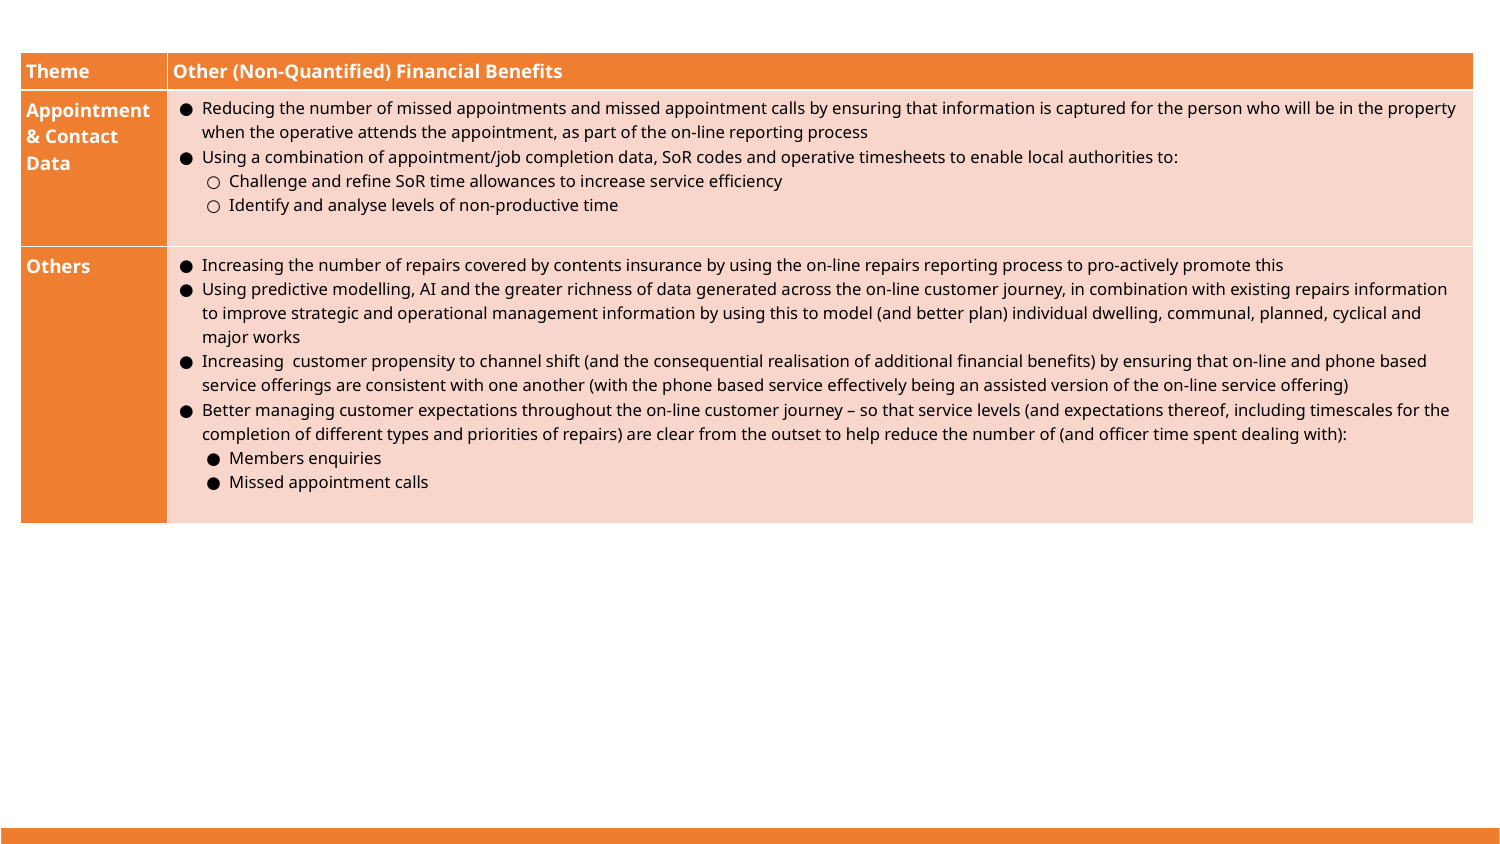

| Theme | Other (Non-Quantified) Financial Benefits |
| --- | --- |
| Appointment & Contact Data | Reducing the number of missed appointments and missed appointment calls by ensuring that information is captured for the person who will be in the property when the operative attends the appointment, as part of the on-line reporting process Using a combination of appointment/job completion data, SoR codes and operative timesheets to enable local authorities to: Challenge and refine SoR time allowances to increase service efficiency Identify and analyse levels of non-productive time |
| Others | Increasing the number of repairs covered by contents insurance by using the on-line repairs reporting process to pro-actively promote this Using predictive modelling, AI and the greater richness of data generated across the on-line customer journey, in combination with existing repairs information to improve strategic and operational management information by using this to model (and better plan) individual dwelling, communal, planned, cyclical and major works Increasing customer propensity to channel shift (and the consequential realisation of additional financial benefits) by ensuring that on-line and phone based service offerings are consistent with one another (with the phone based service effectively being an assisted version of the on-line service offering) Better managing customer expectations throughout the on-line customer journey – so that service levels (and expectations thereof, including timescales for the completion of different types and priorities of repairs) are clear from the outset to help reduce the number of (and officer time spent dealing with): Members enquiries Missed appointment calls |